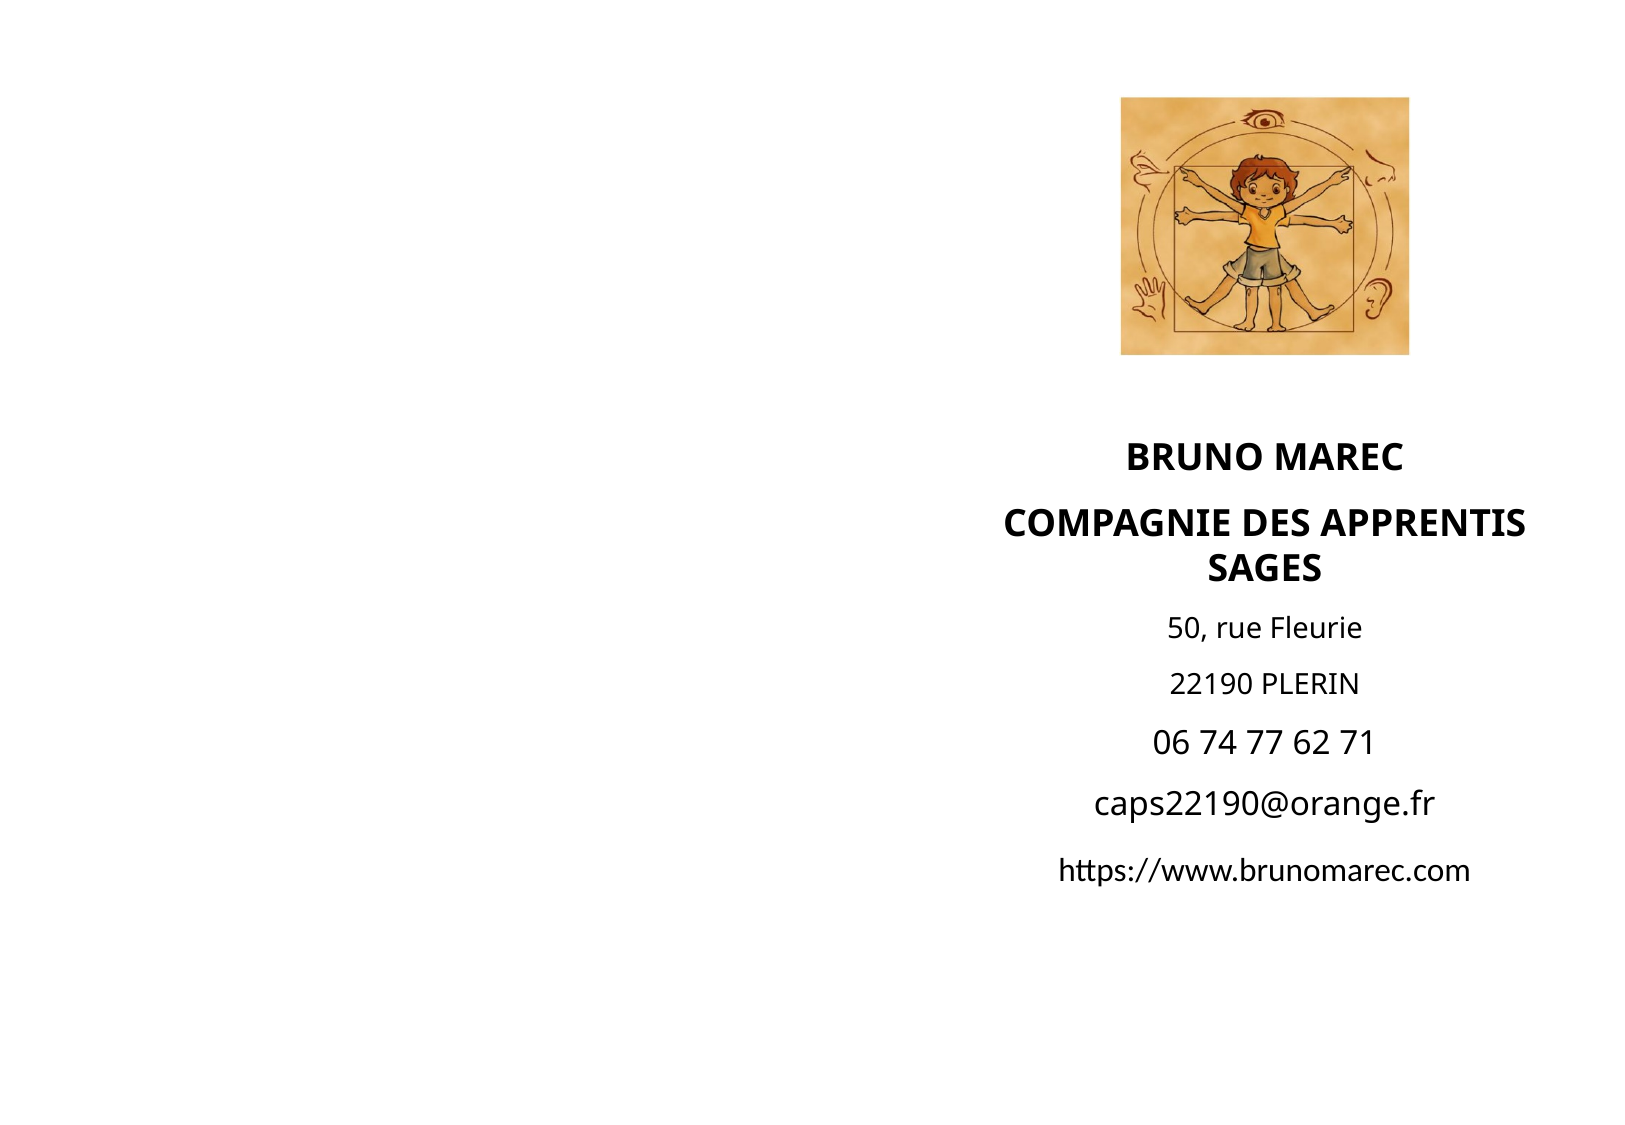

BRUNO MAREC
COMPAGNIE DES APPRENTIS SAGES
50, rue Fleurie
22190 PLERIN
06 74 77 62 71
caps22190@orange.fr
https://www.brunomarec.com